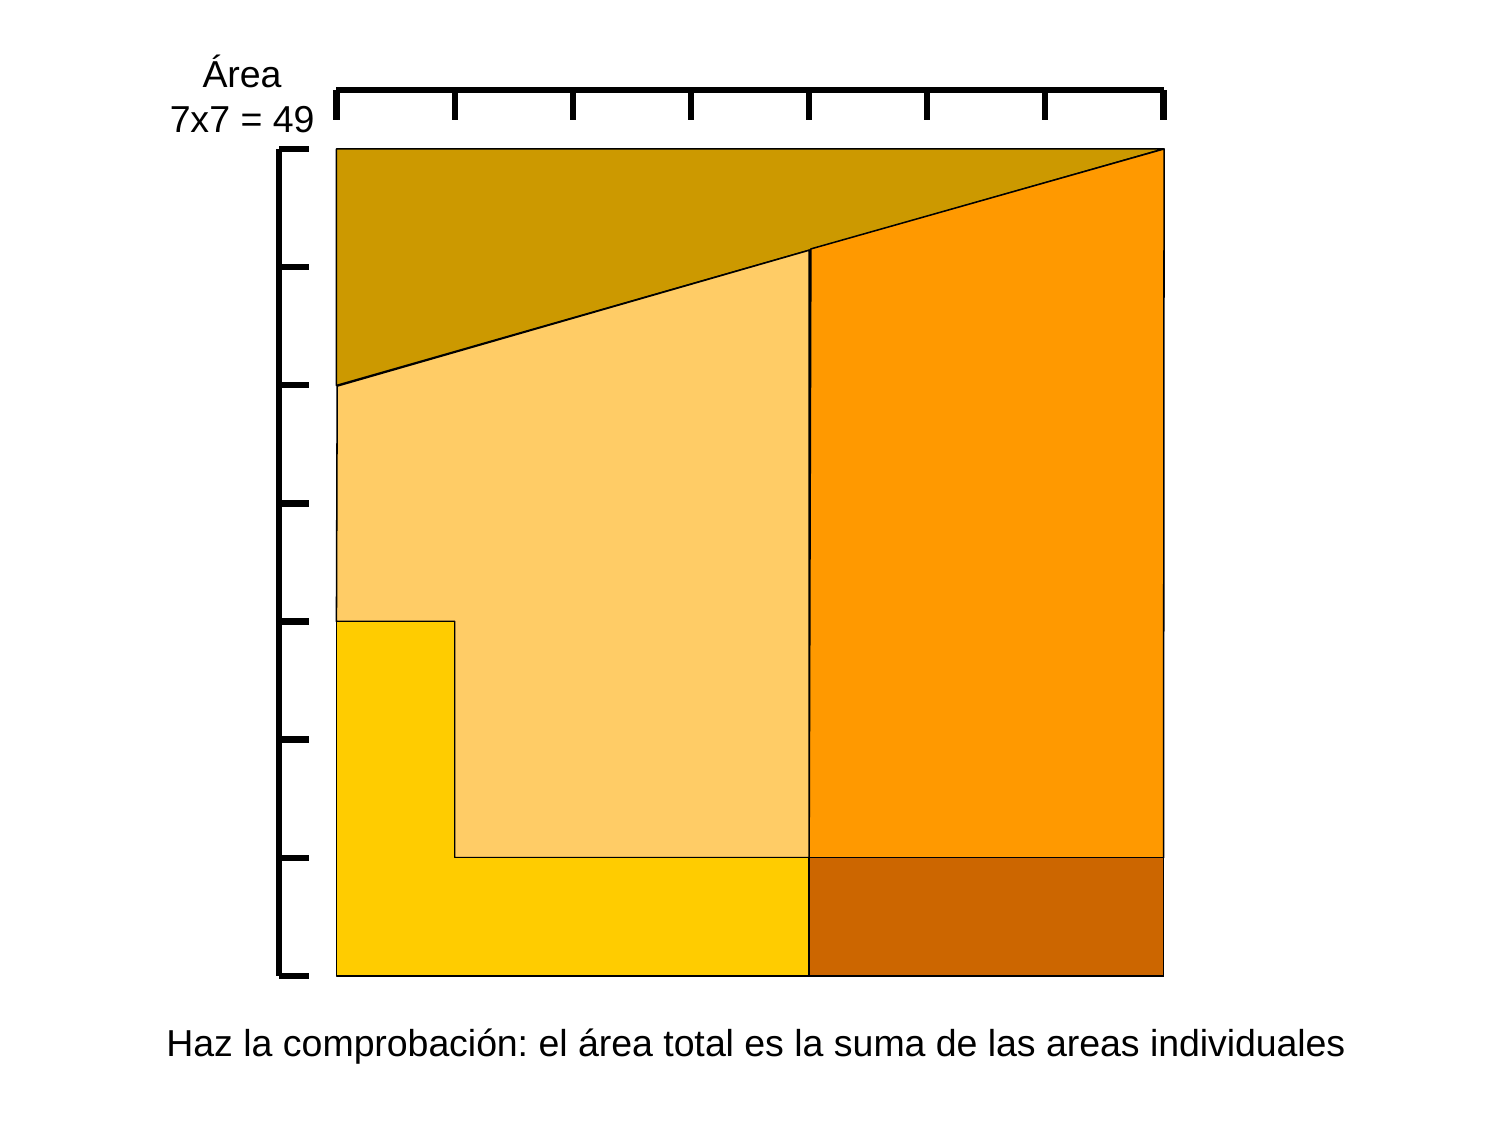

Área
7x7 = 49
Haz la comprobación: el área total es la suma de las areas individuales